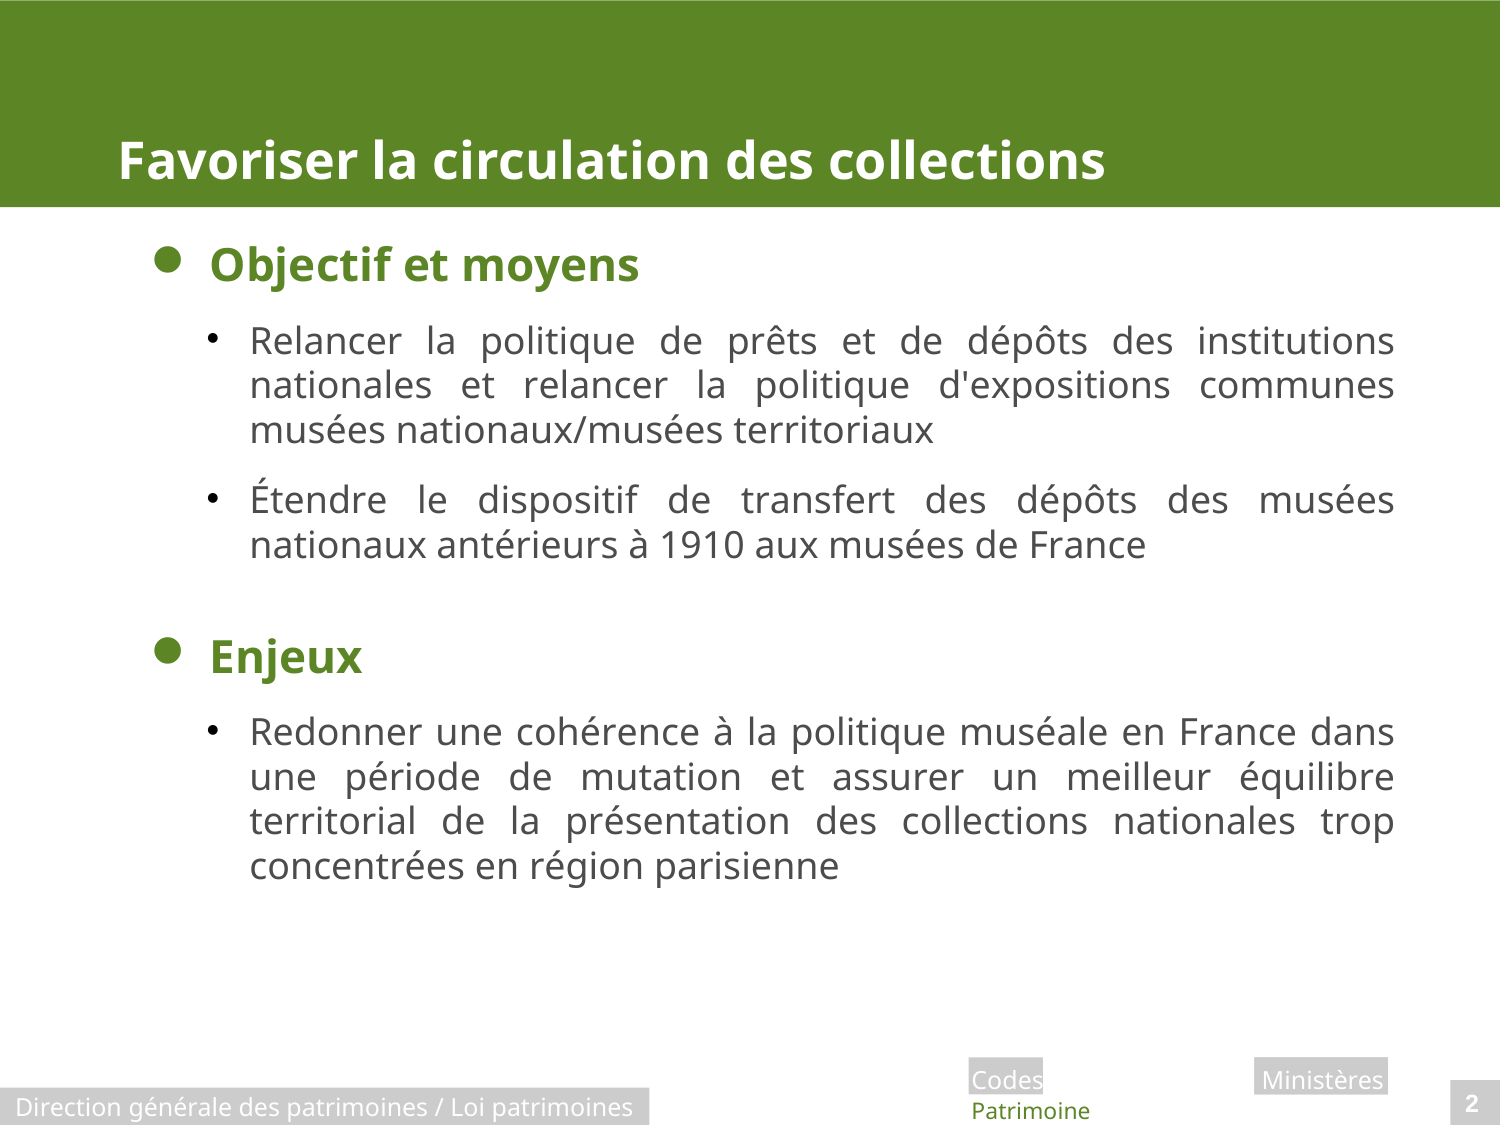

# Favoriser la circulation des collections
Objectif et moyens
Relancer la politique de prêts et de dépôts des institutions nationales et relancer la politique d'expositions communes musées nationaux/musées territoriaux
Étendre le dispositif de transfert des dépôts des musées nationaux antérieurs à 1910 aux musées de France
Enjeux
Redonner une cohérence à la politique muséale en France dans une période de mutation et assurer un meilleur équilibre territorial de la présentation des collections nationales trop concentrées en région parisienne
Codes
Ministères
Ministères
Patrimoine